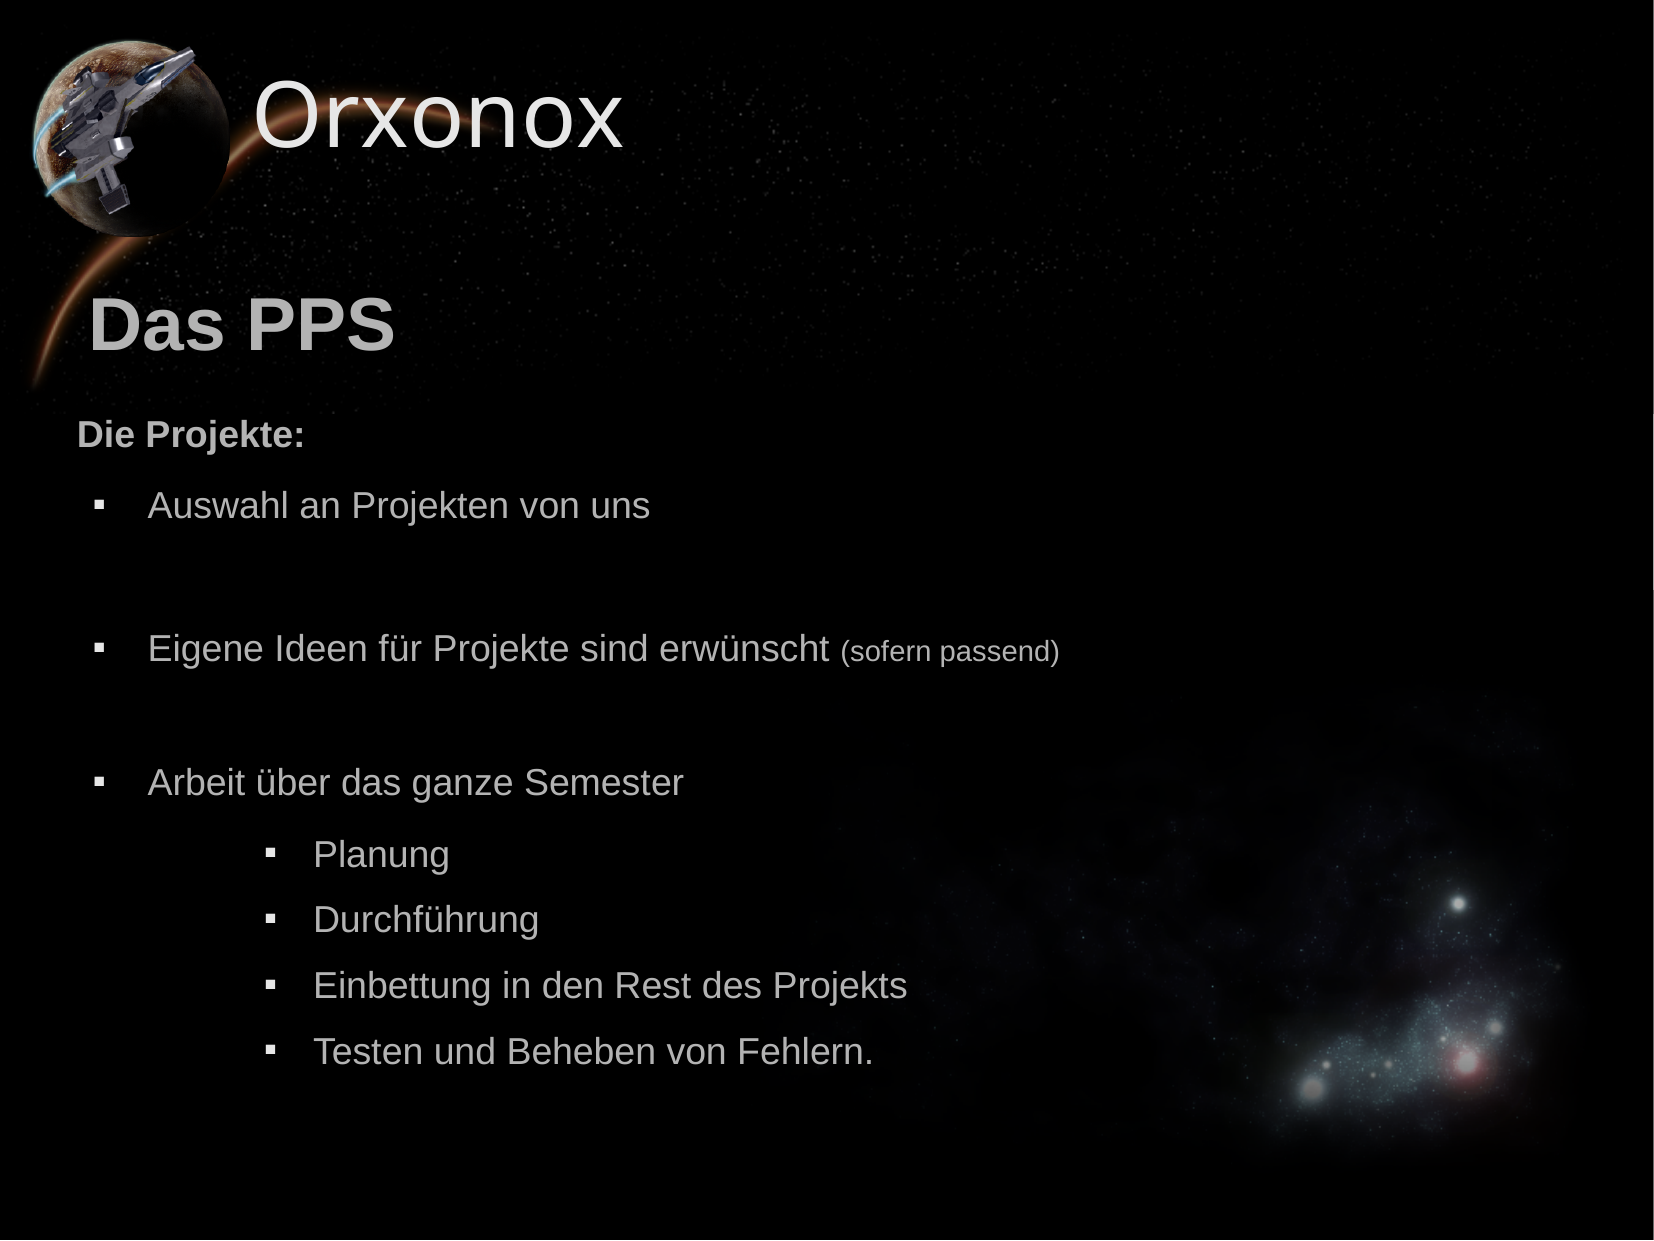

# Das PPS
Die Projekte:
Auswahl an Projekten von uns
Eigene Ideen für Projekte sind erwünscht (sofern passend)
Arbeit über das ganze Semester
Planung
Durchführung
Einbettung in den Rest des Projekts
Testen und Beheben von Fehlern.